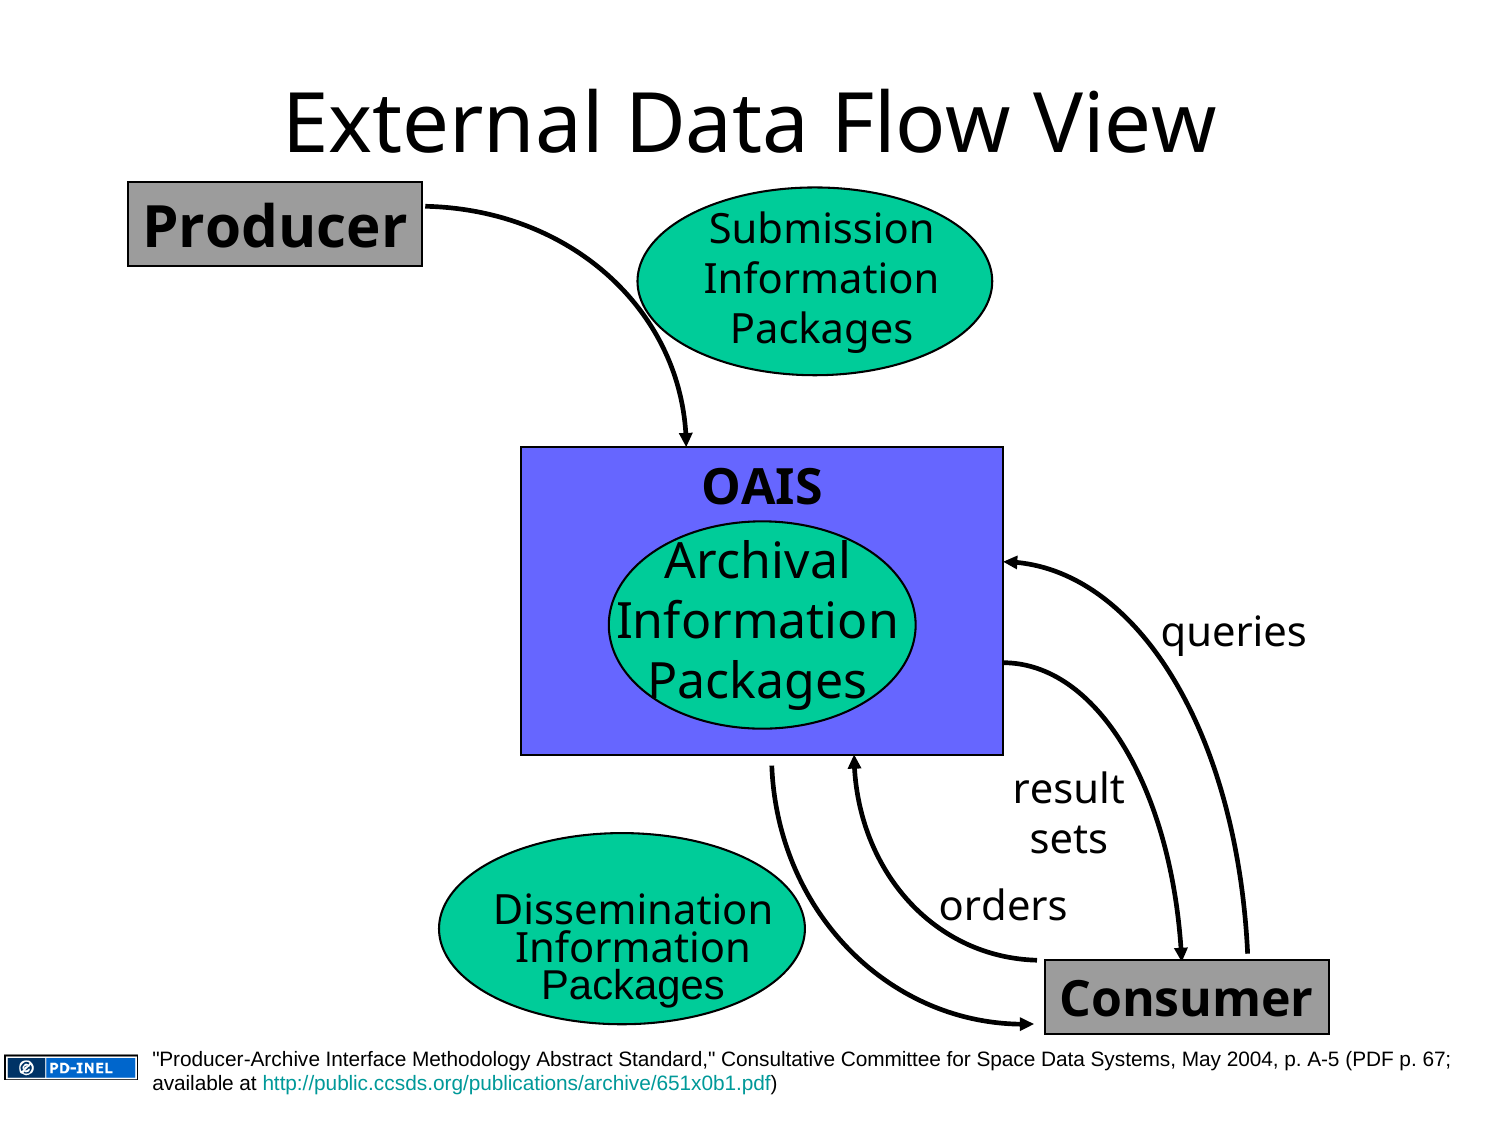

# External Data Flow View
Producer
Submission
Information
Packages
OAIS
Archival
Information
Packages
queries
result
sets
orders
Dissemination
Information
Packages
Consumer
"Producer-Archive Interface Methodology Abstract Standard," Consultative Committee for Space Data Systems, May 2004, p. A-5 (PDF p. 67; available at http://public.ccsds.org/publications/archive/651x0b1.pdf)